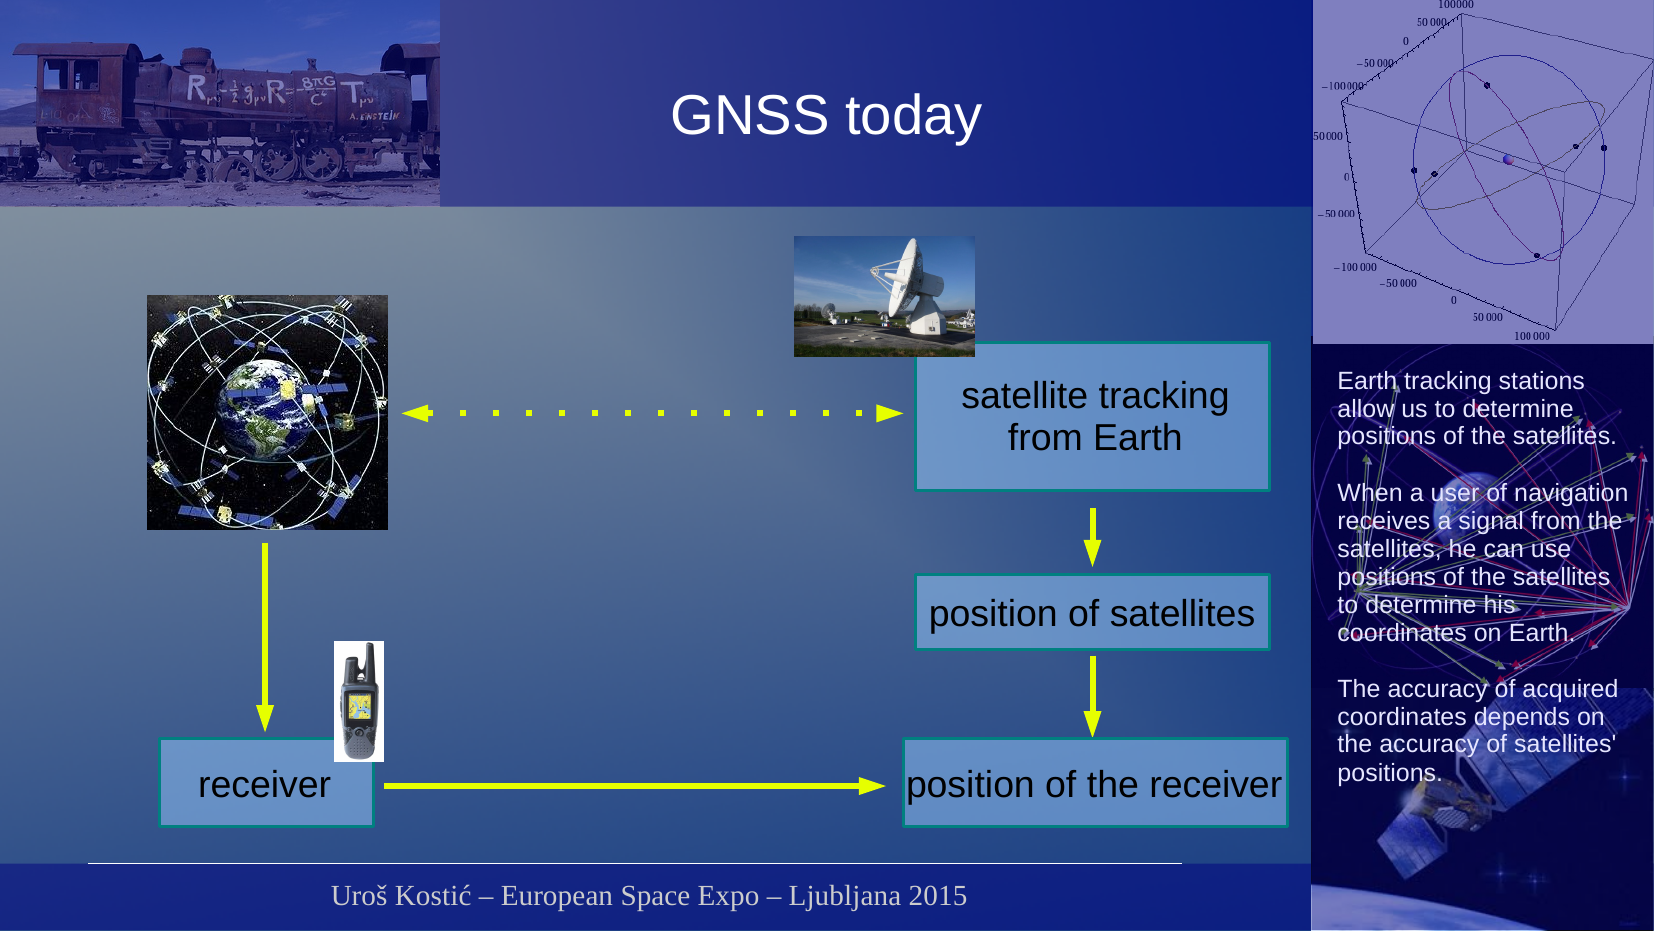

# GNSS today
satellite tracking
from Earth
Earth tracking stations allow us to determine positions of the satellites.
When a user of navigation receives a signal from the satellites, he can use positions of the satellites to determine his coordinates on Earth.
The accuracy of acquired coordinates depends on the accuracy of satellites' positions.
position of satellites
receiver
position of the receiver